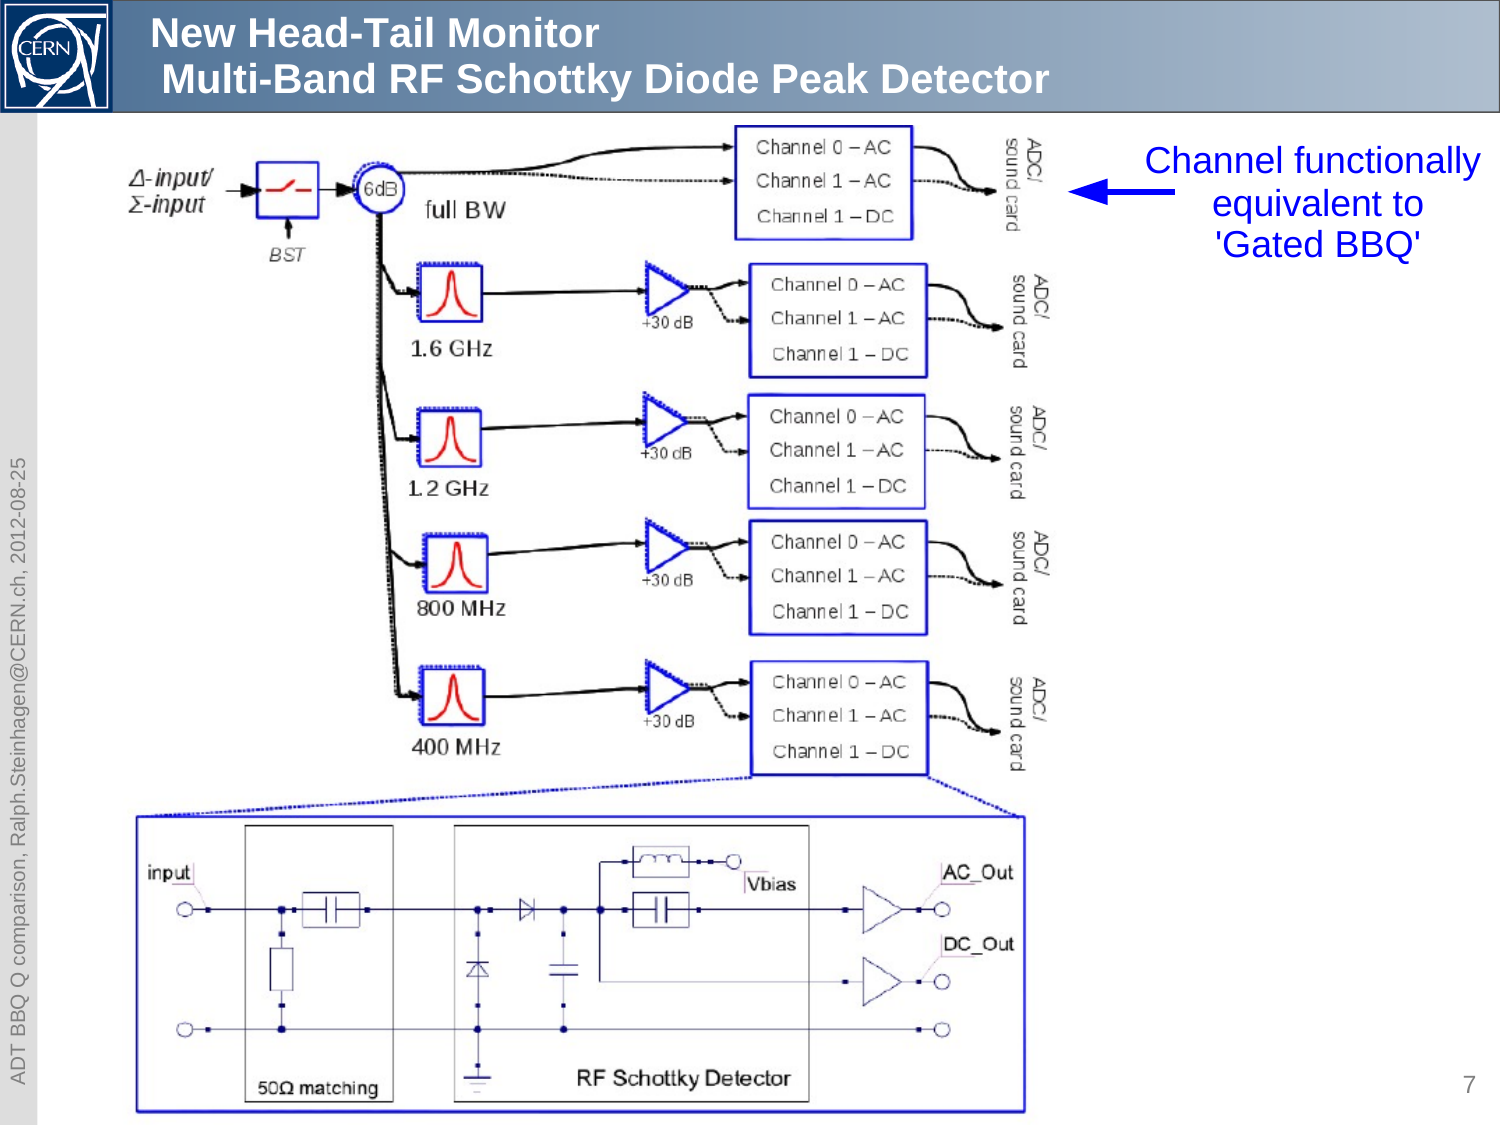

# New Head-Tail Monitor Multi-Band RF Schottky Diode Peak Detector
Channel functionally
equivalent to
'Gated BBQ'